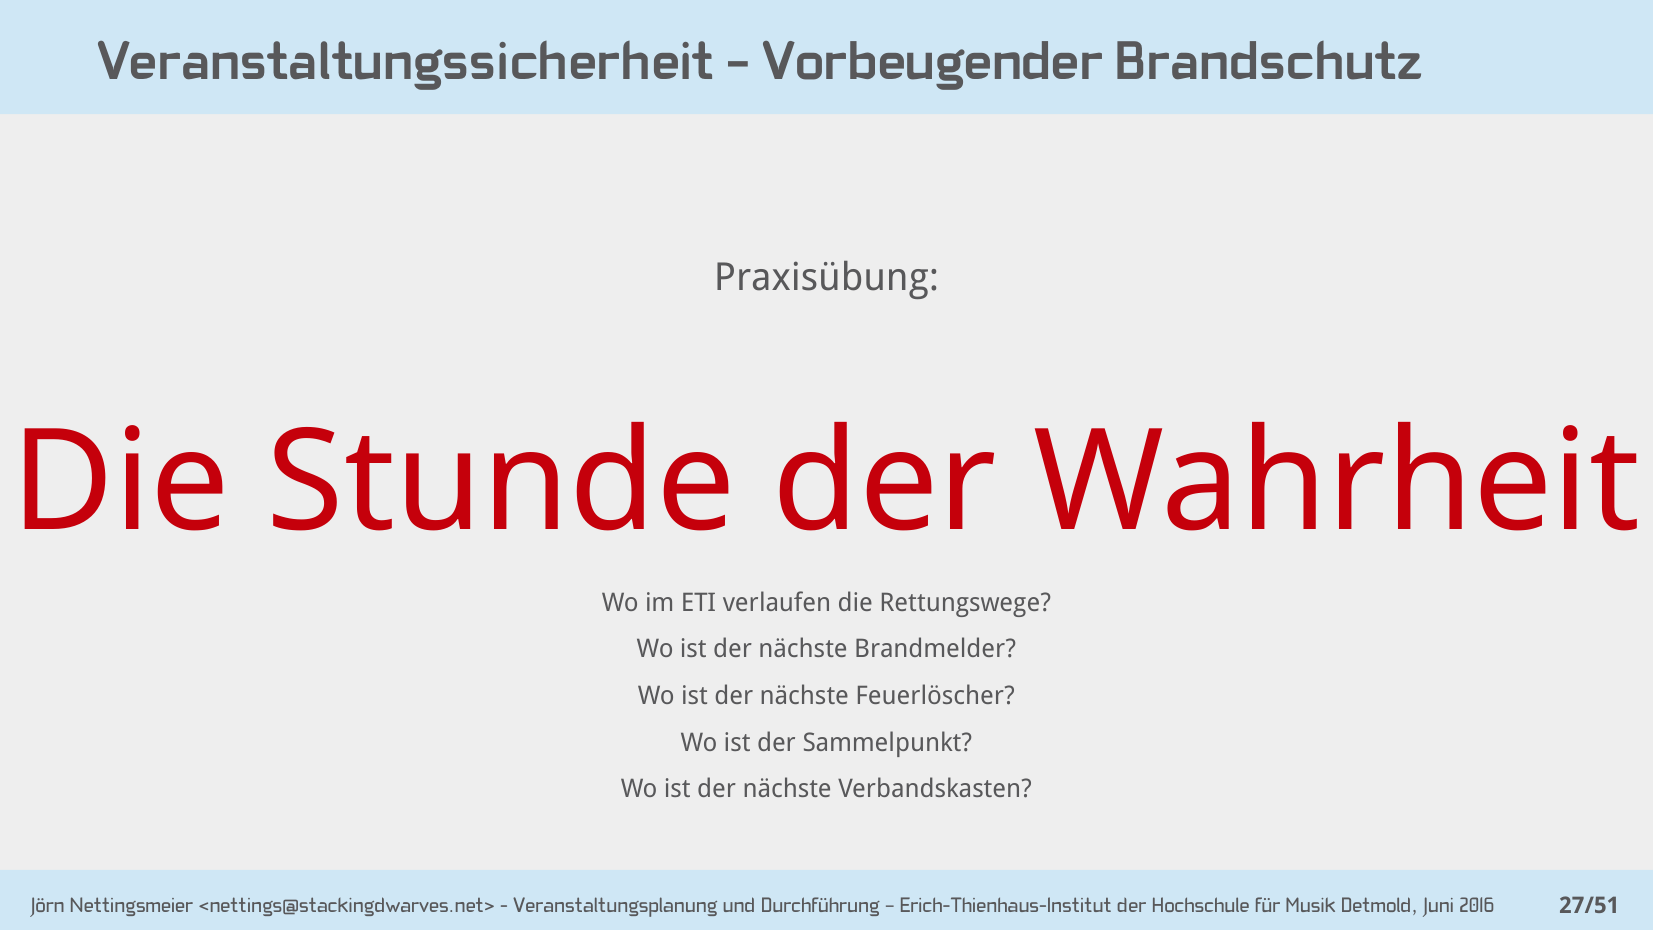

# Veranstaltungssicherheit – Vorbeugender Brandschutz
Praxisübung:
Die Stunde der Wahrheit
Wo im ETI verlaufen die Rettungswege?
Wo ist der nächste Brandmelder?
Wo ist der nächste Feuerlöscher?
Wo ist der Sammelpunkt?
Wo ist der nächste Verbandskasten?